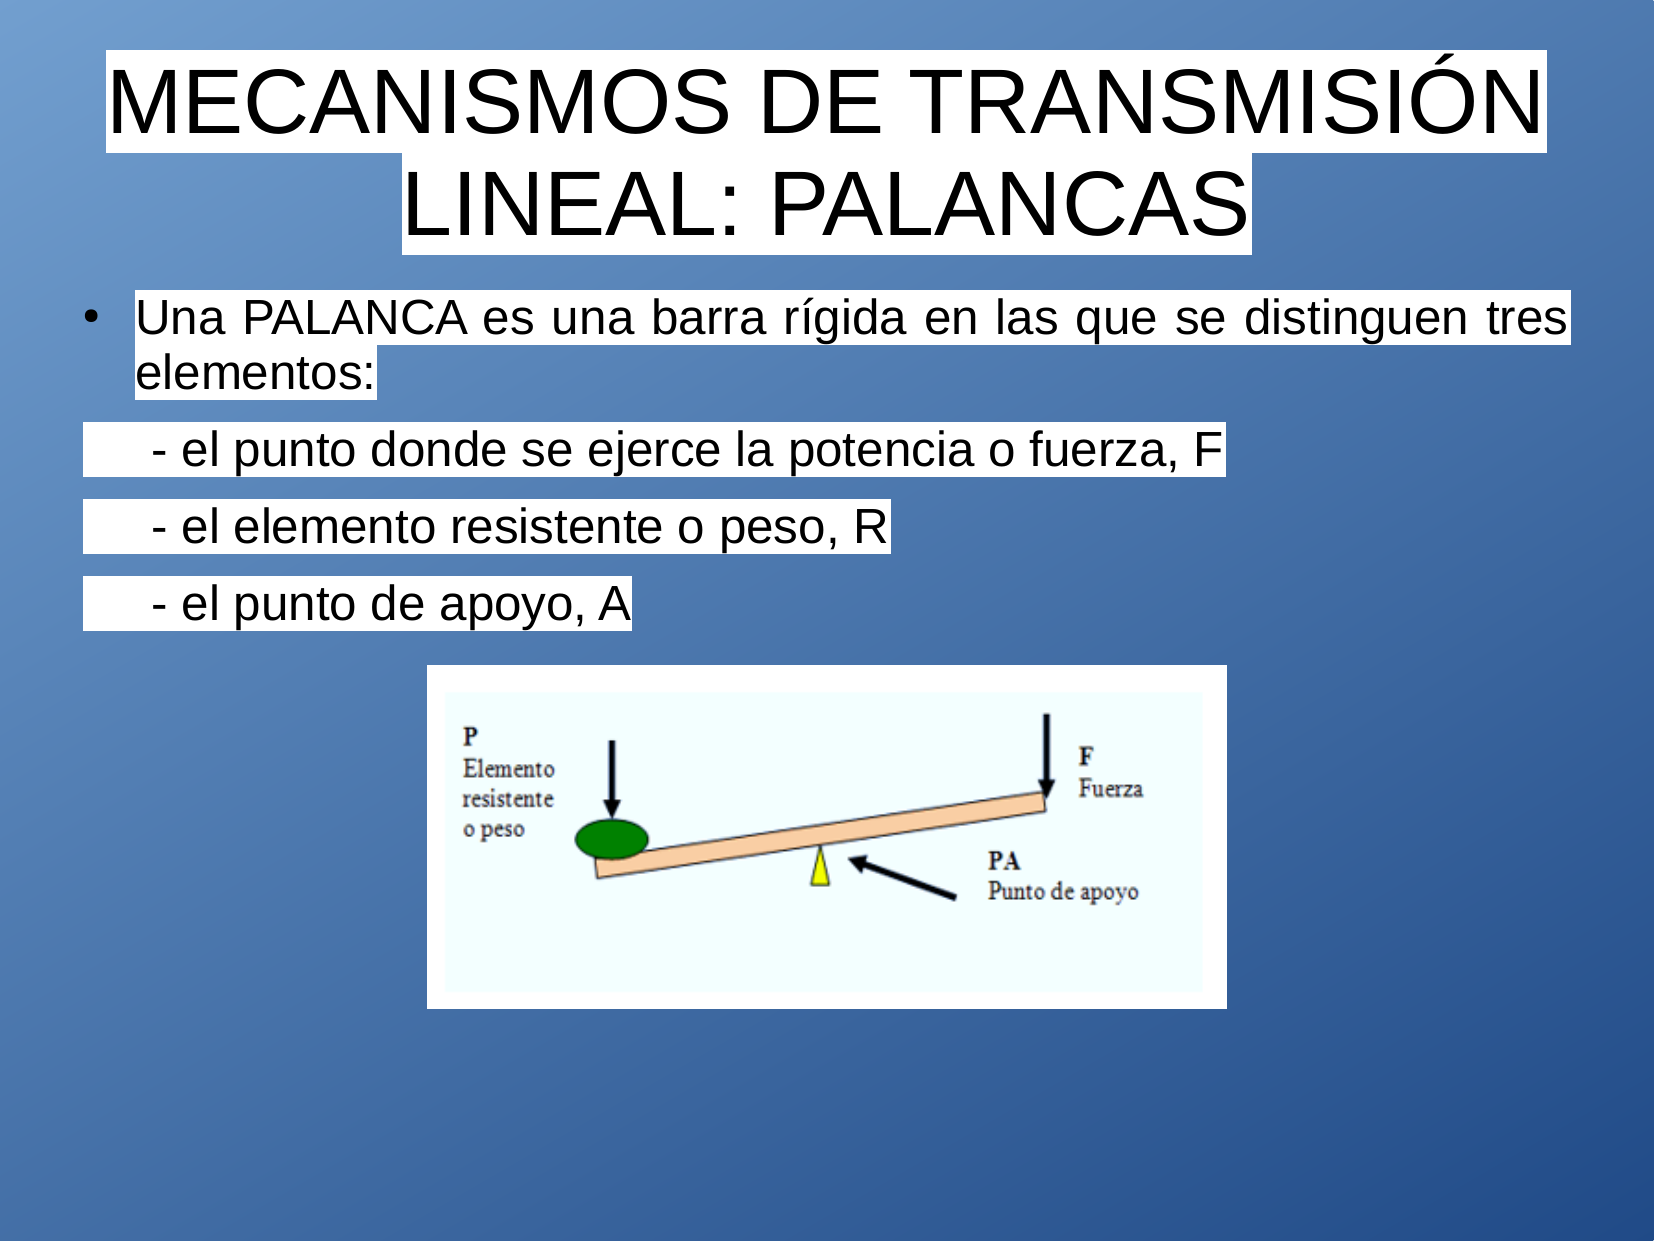

# MECANISMOS DE TRANSMISIÓN LINEAL: PALANCAS
Una PALANCA es una barra rígida en las que se distinguen tres elementos:
 - el punto donde se ejerce la potencia o fuerza, F
 - el elemento resistente o peso, R
 - el punto de apoyo, A